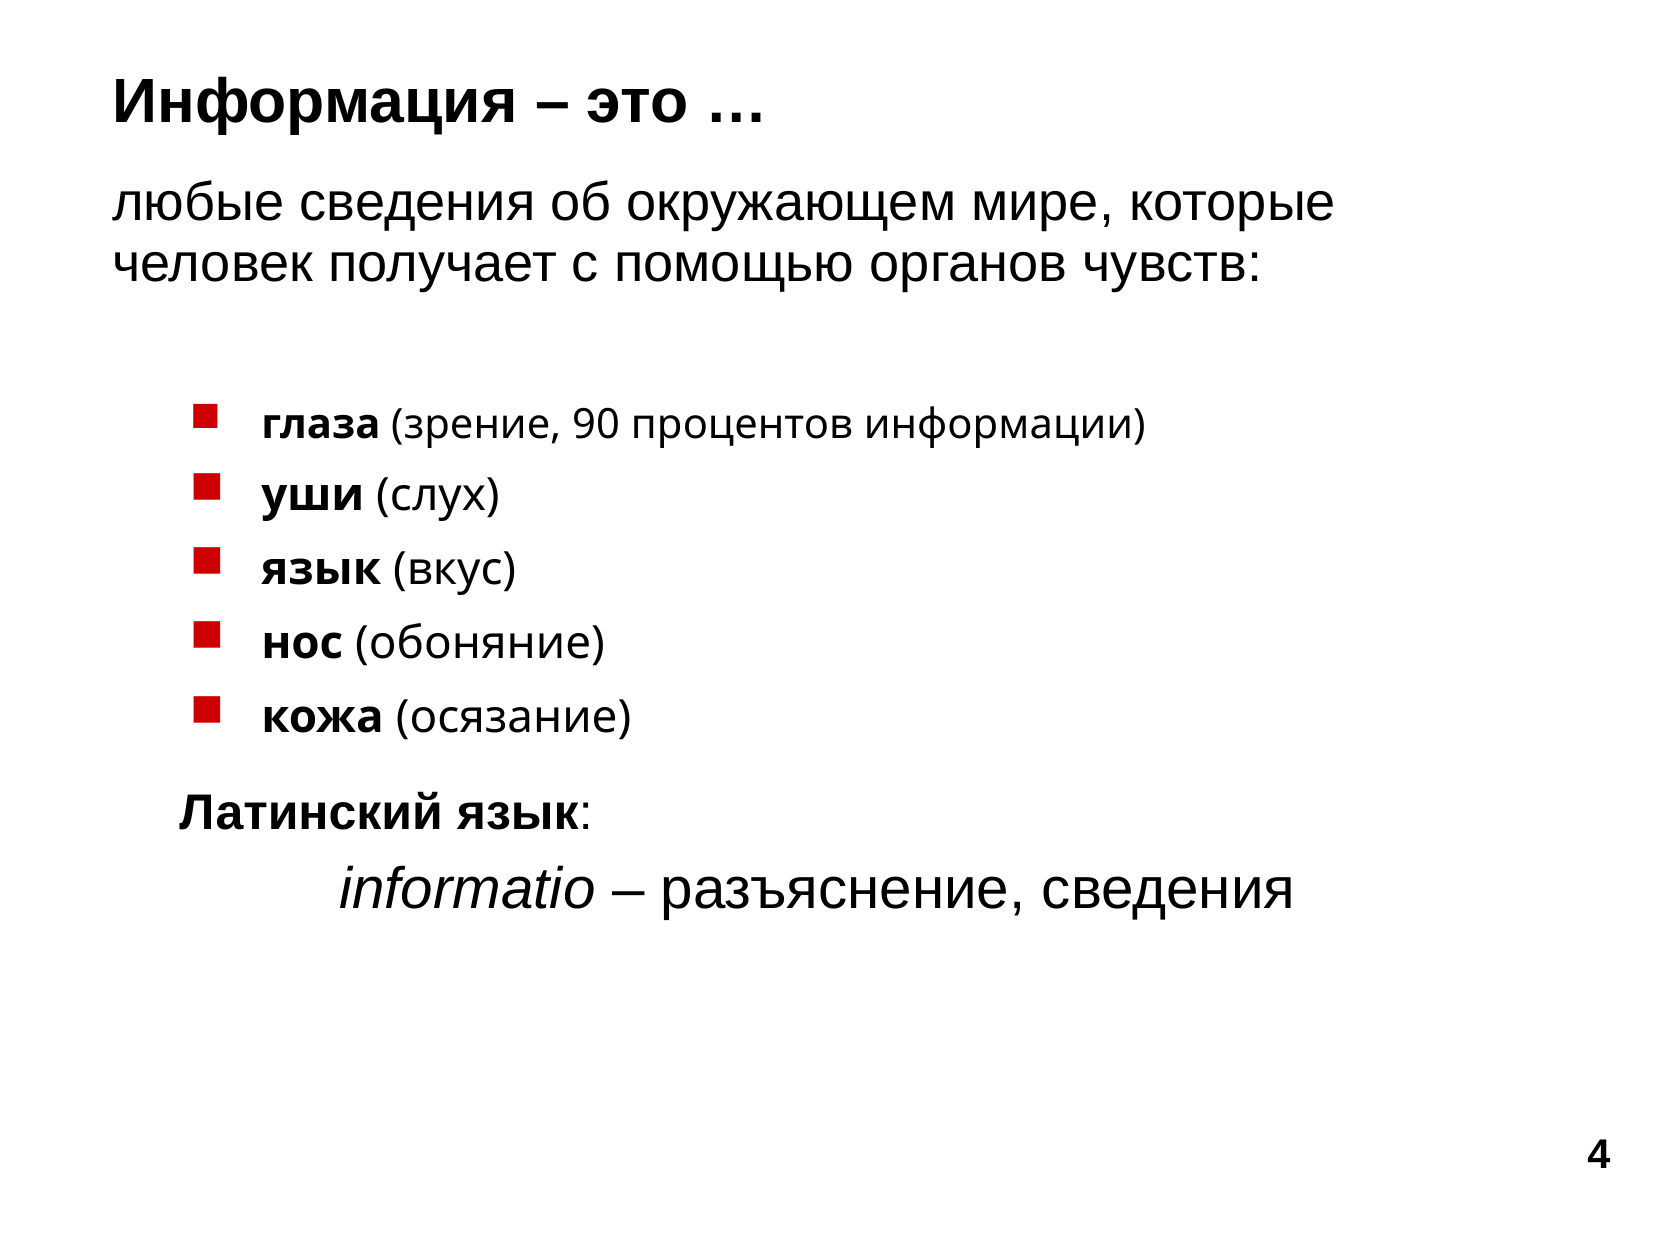

Информация – это …
любые сведения об окружающем мире, которые человек получает с помощью органов чувств:
глаза (зрение, 90 процентов информации)‏
уши (слух)‏
язык (вкус)‏
нос (обоняние)‏
кожа (осязание)‏
Латинский язык:
informatiо – разъяснение, сведения